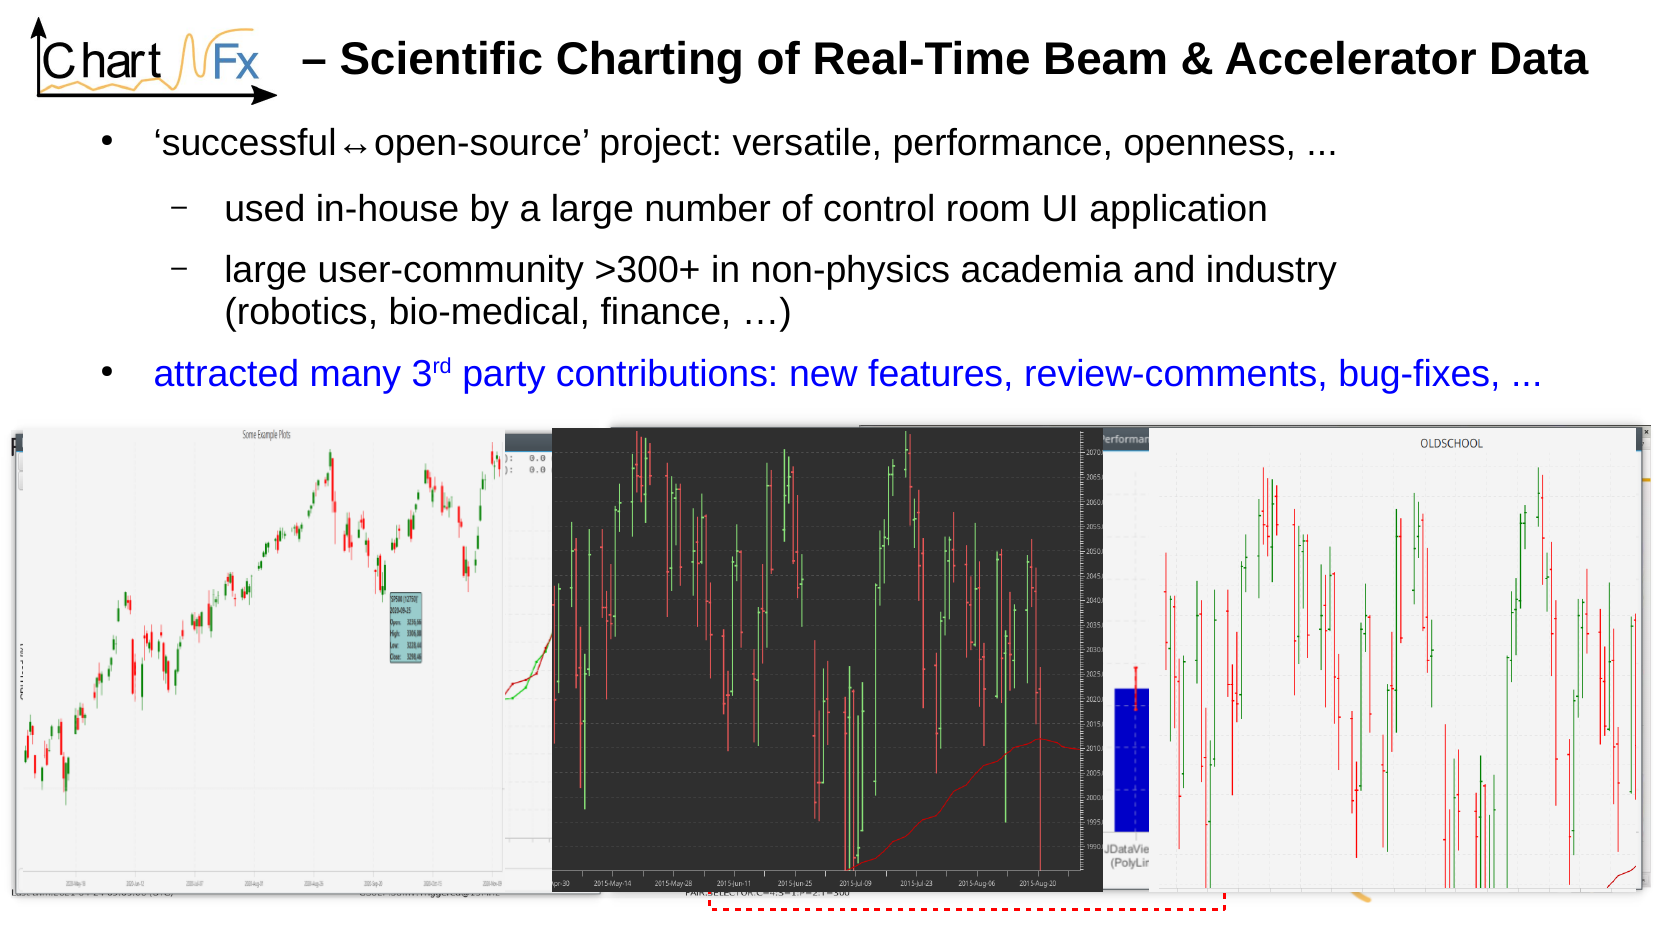

# – Scientific Charting of Real-Time Beam & Accelerator Data
‘successful↔open-source’ project: versatile, performance, openness, ...
used in-house by a large number of control room UI application
large user-community >300+ in non-physics academia and industry
(robotics, bio-medical, finance, …)
attracted many 3rd party contributions: new features, review-comments, bug-fixes, ...